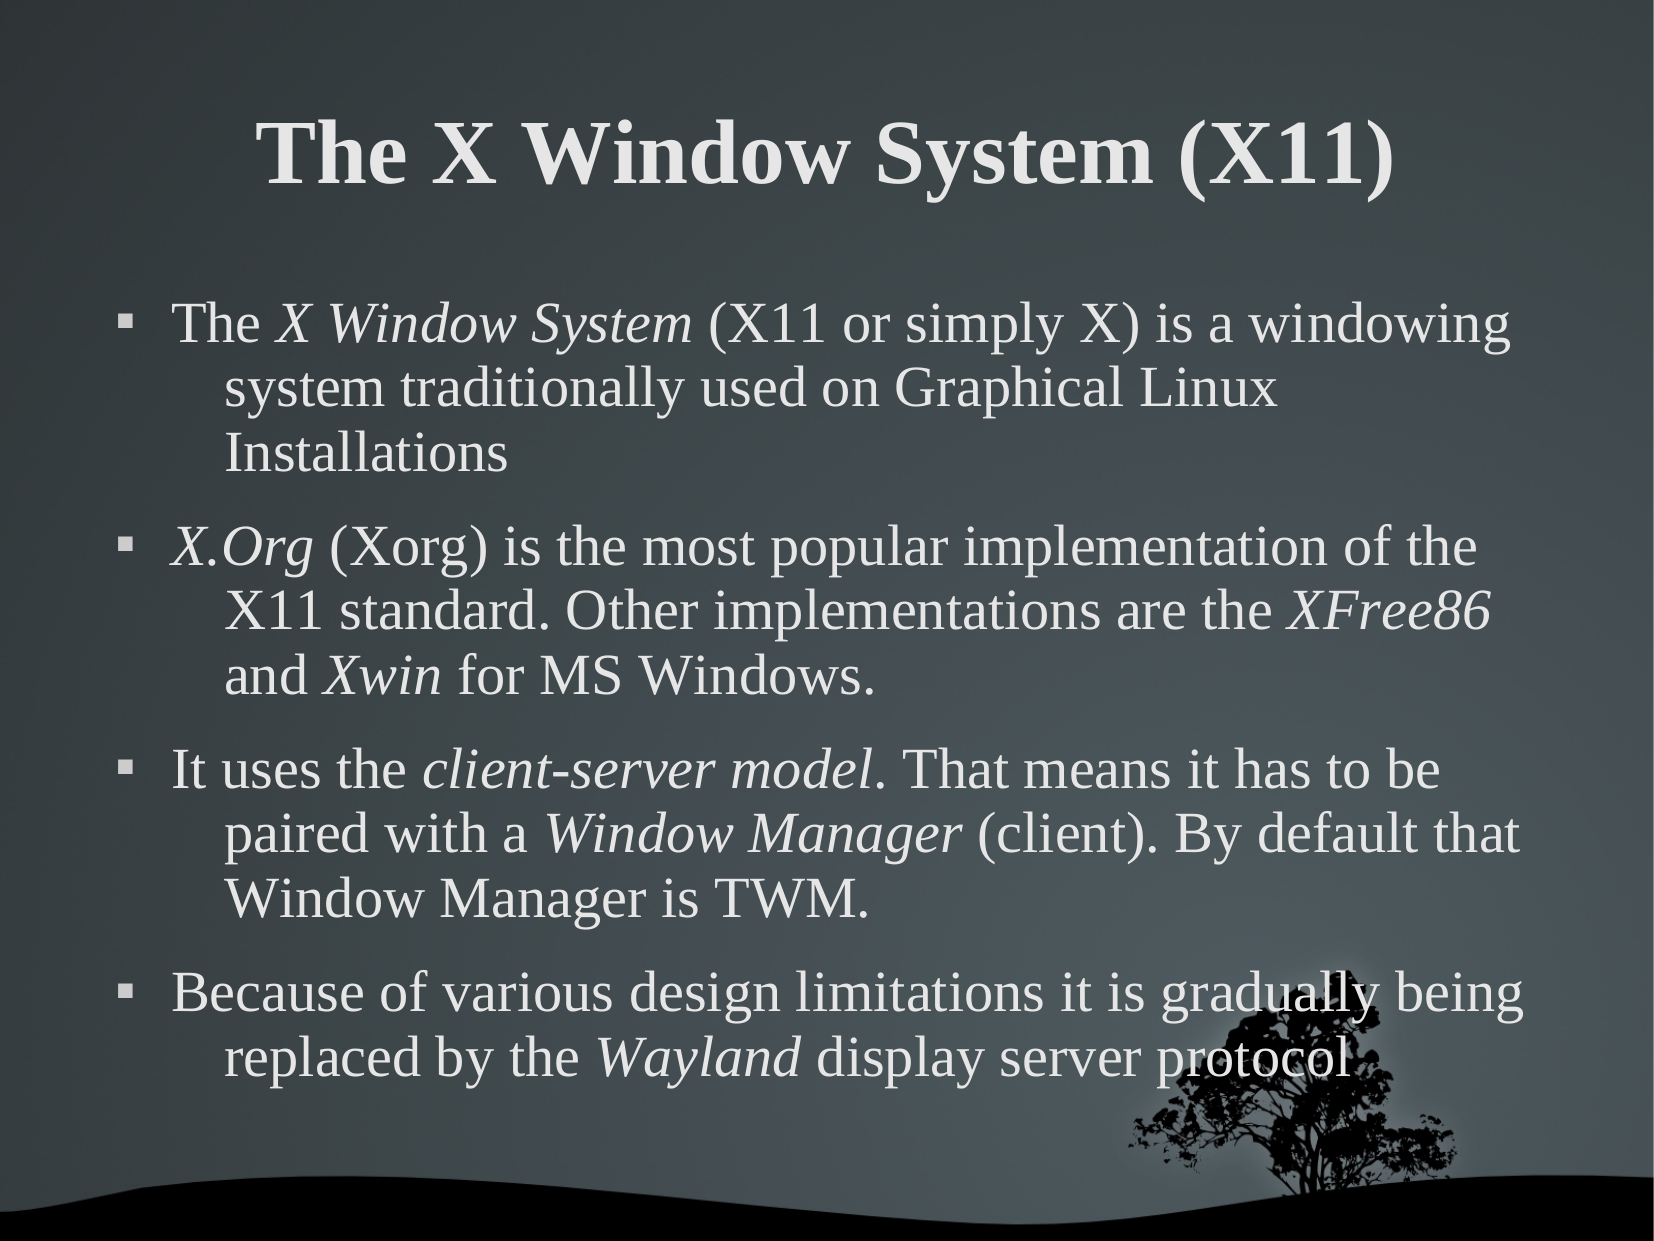

# The X Window System (X11)
The X Window System (X11 or simply X) is a windowing system traditionally used on Graphical Linux Installations
X.Org (Xorg) is the most popular implementation of the X11 standard. Other implementations are the XFree86 and Xwin for MS Windows.
It uses the client-server model. That means it has to be paired with a Window Manager (client). By default that Window Manager is TWM.
Because of various design limitations it is gradually being replaced by the Wayland display server protocol